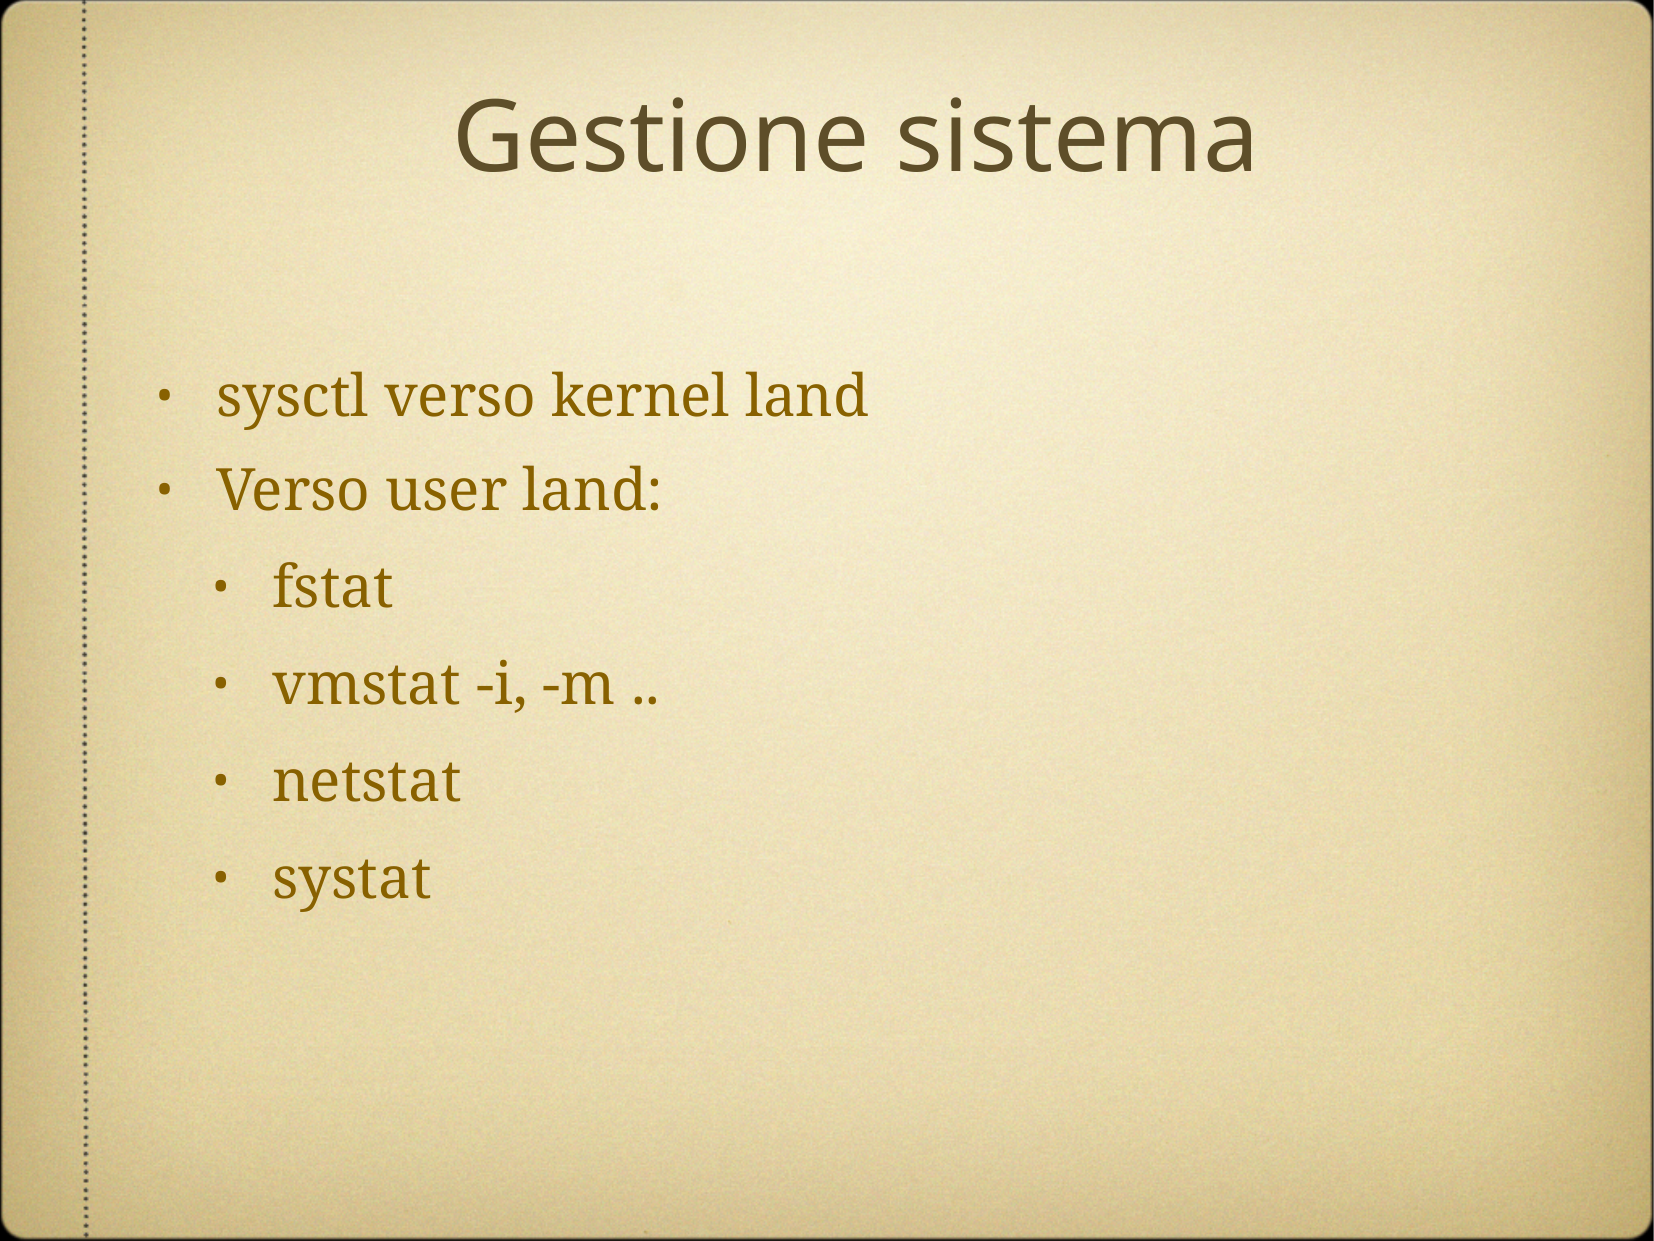

# Gestione sistema
sysctl verso kernel land
Verso user land:
fstat
vmstat -i, -m ..
netstat
systat